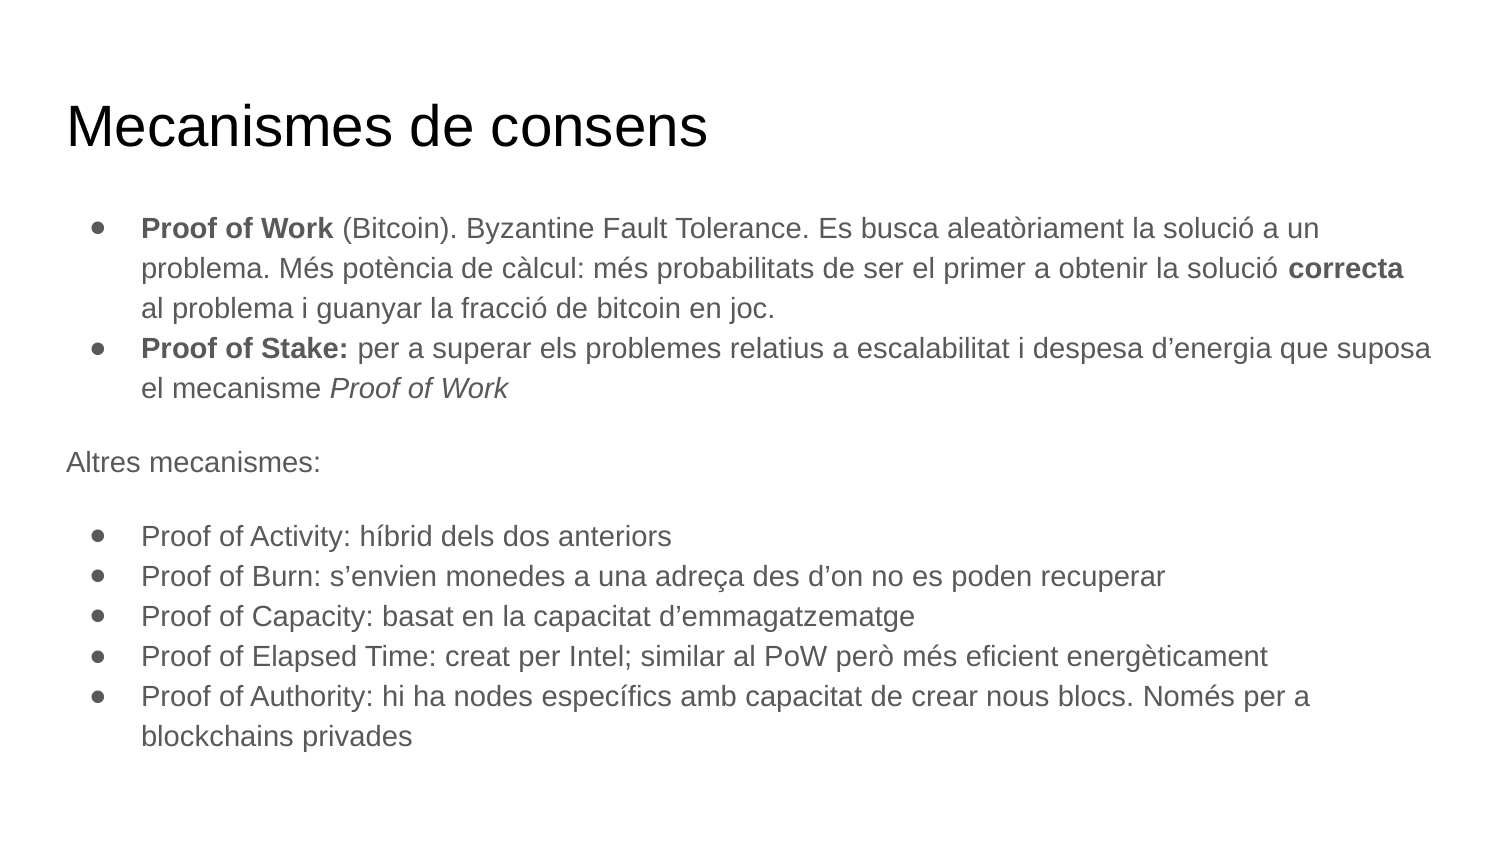

# Mecanismes de consens
Proof of Work (Bitcoin). Byzantine Fault Tolerance. Es busca aleatòriament la solució a un problema. Més potència de càlcul: més probabilitats de ser el primer a obtenir la solució correcta al problema i guanyar la fracció de bitcoin en joc.
Proof of Stake: per a superar els problemes relatius a escalabilitat i despesa d’energia que suposa el mecanisme Proof of Work
Altres mecanismes:
Proof of Activity: híbrid dels dos anteriors
Proof of Burn: s’envien monedes a una adreça des d’on no es poden recuperar
Proof of Capacity: basat en la capacitat d’emmagatzematge
Proof of Elapsed Time: creat per Intel; similar al PoW però més eficient energèticament
Proof of Authority: hi ha nodes específics amb capacitat de crear nous blocs. Només per a blockchains privades